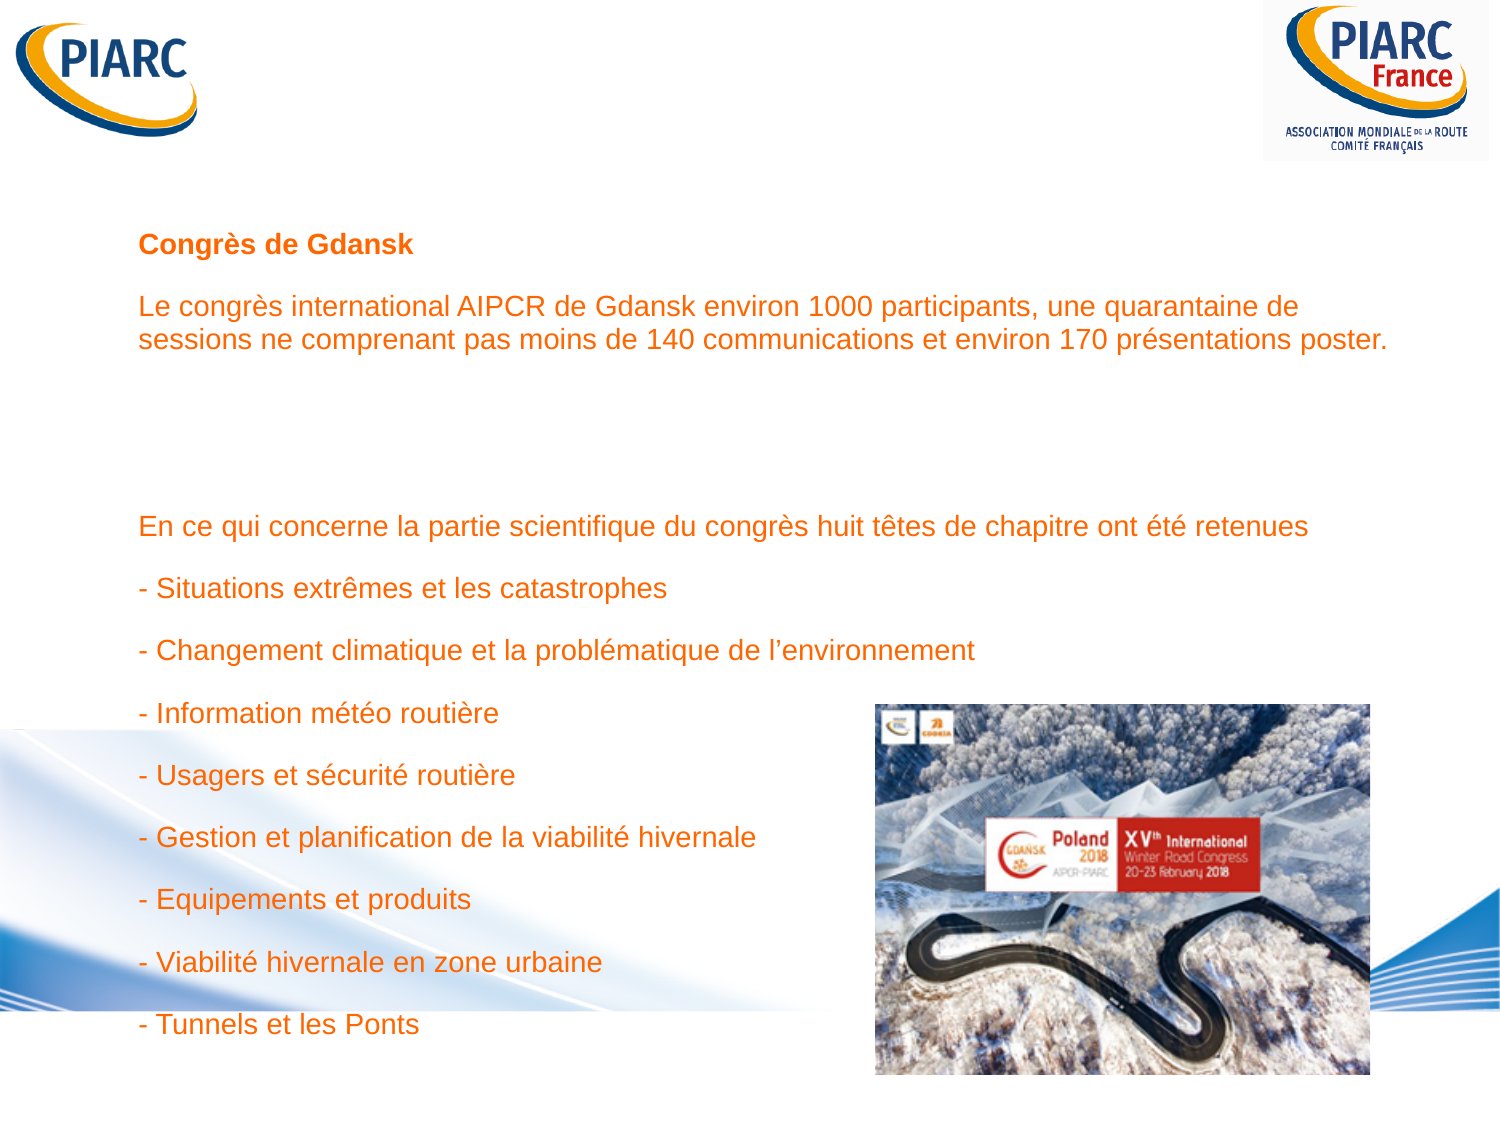

# Congrès de Gdansk
Le congrès international AIPCR de Gdansk environ 1000 participants, une quarantaine de sessions ne comprenant pas moins de 140 communications et environ 170 présentations poster.
En ce qui concerne la partie scientifique du congrès huit têtes de chapitre ont été retenues
- Situations extrêmes et les catastrophes
- Changement climatique et la problématique de l’environnement
- Information météo routière
- Usagers et sécurité routière
- Gestion et planification de la viabilité hivernale
- Equipements et produits
- Viabilité hivernale en zone urbaine
- Tunnels et les Ponts